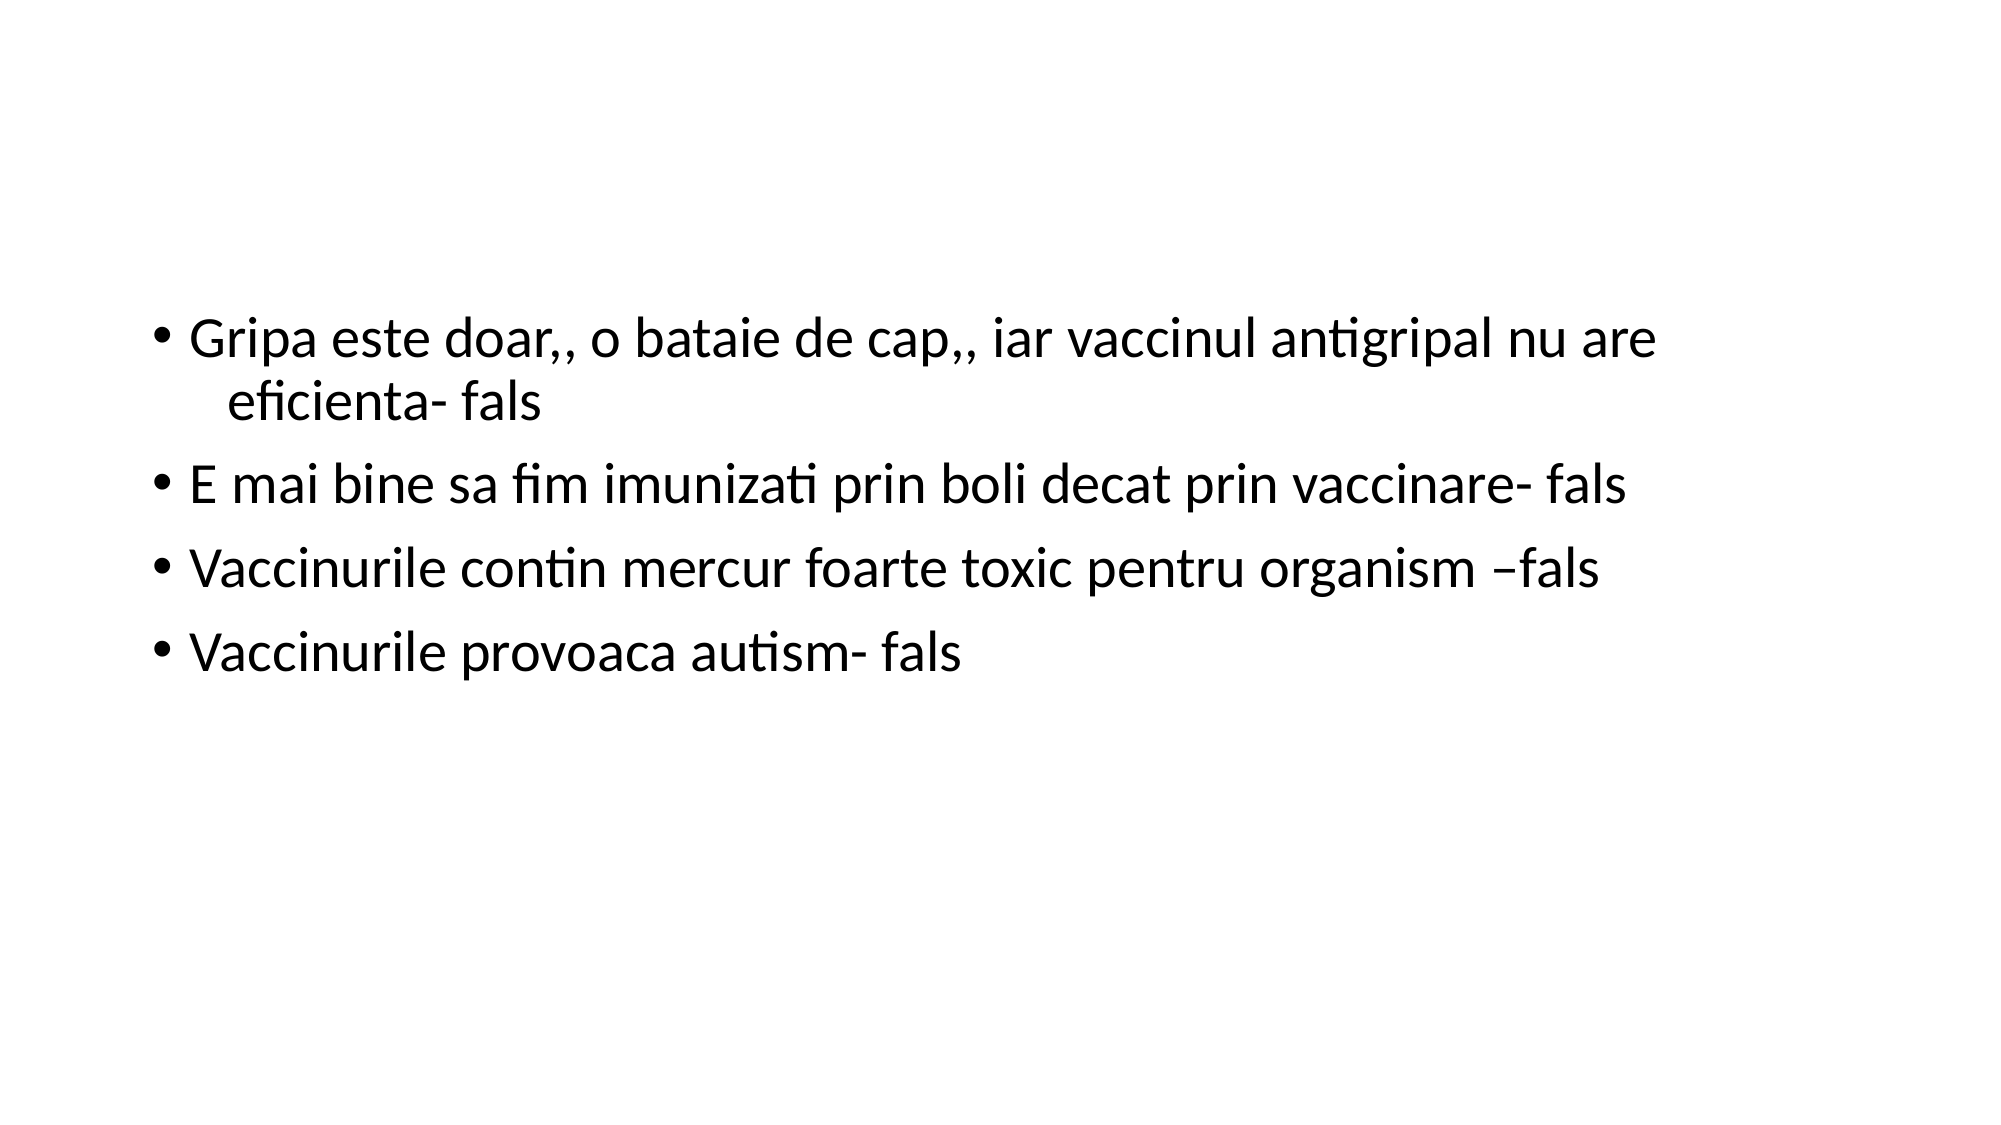

#
Gripa este doar,, o bataie de cap,, iar vaccinul antigripal nu are eficienta- fals
E mai bine sa fim imunizati prin boli decat prin vaccinare- fals
Vaccinurile contin mercur foarte toxic pentru organism –fals
Vaccinurile provoaca autism- fals